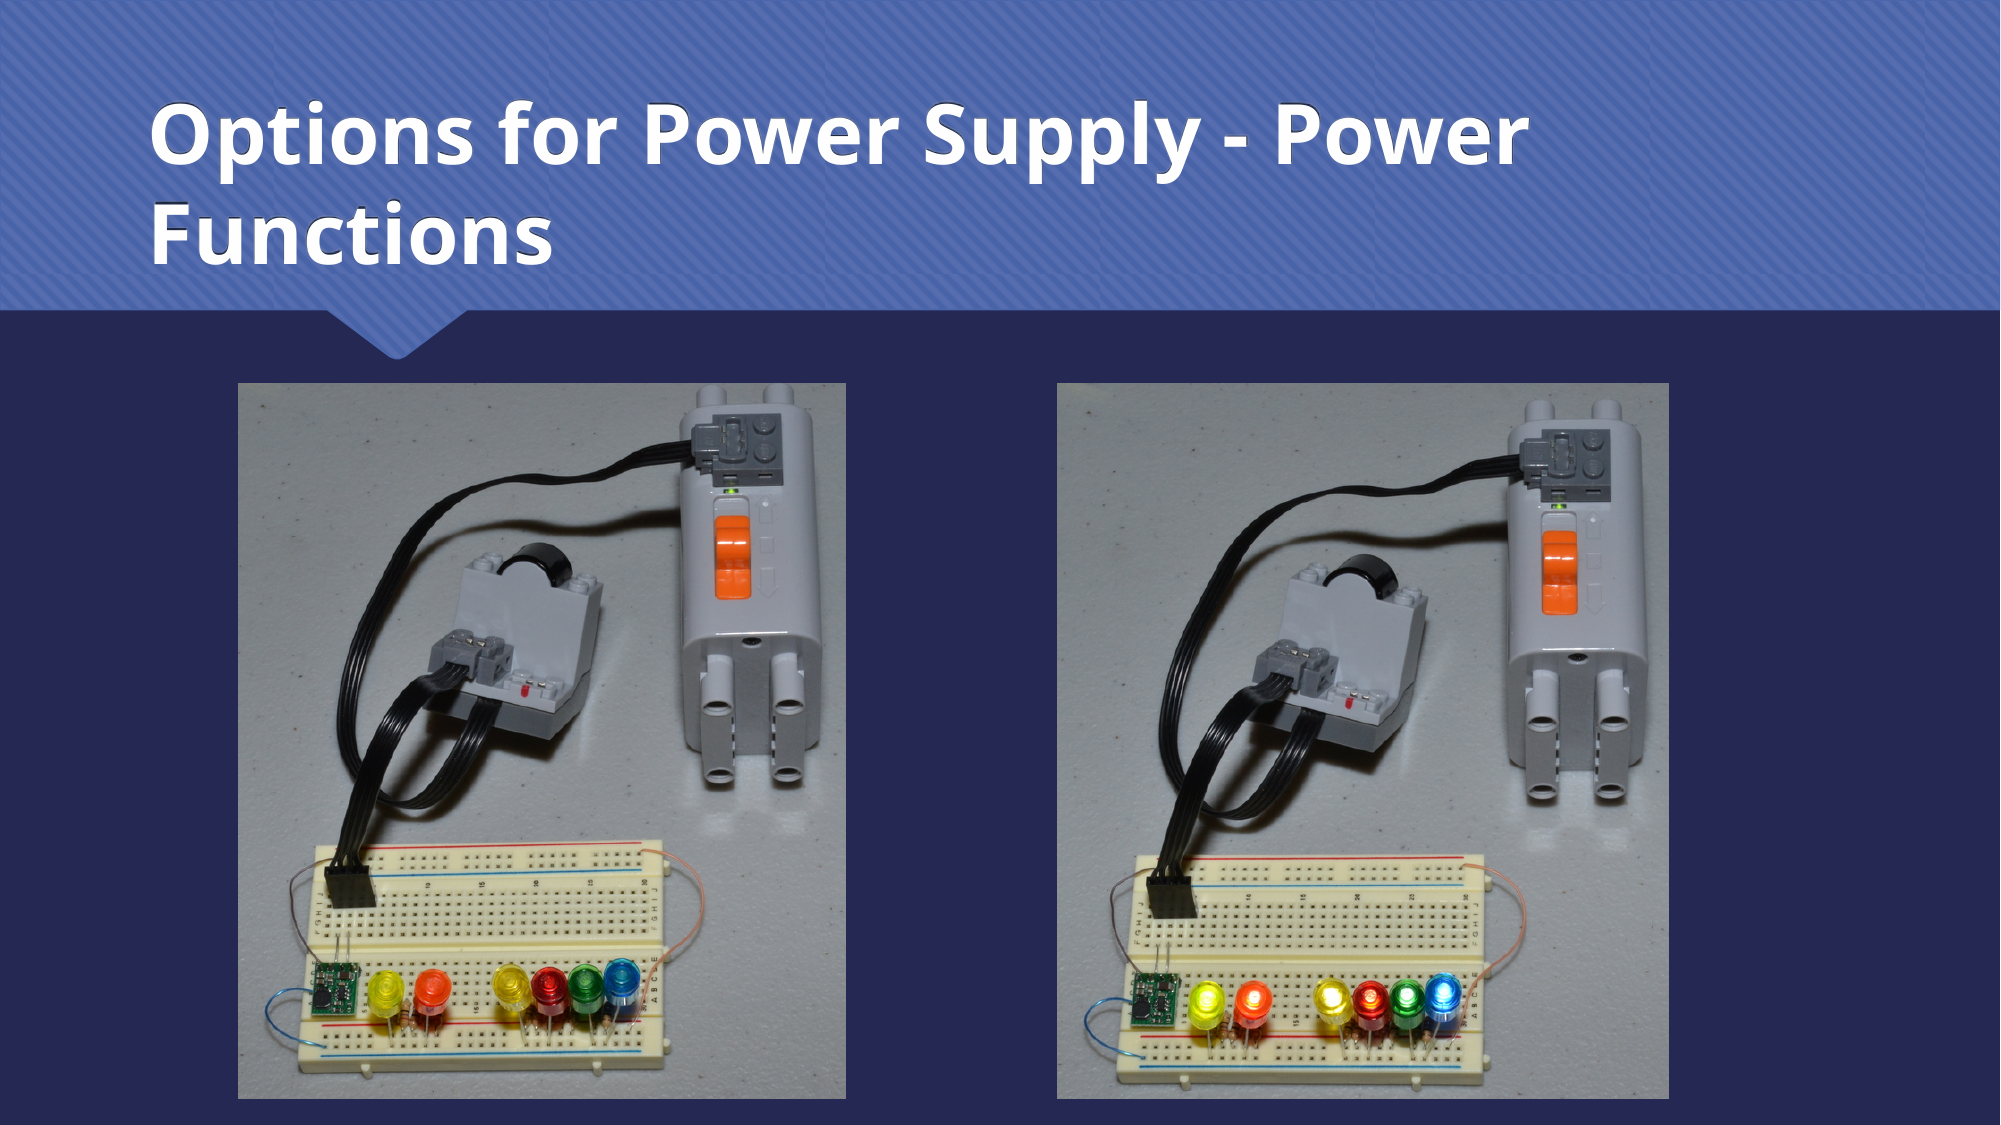

# Options for Power Supply - Power Functions